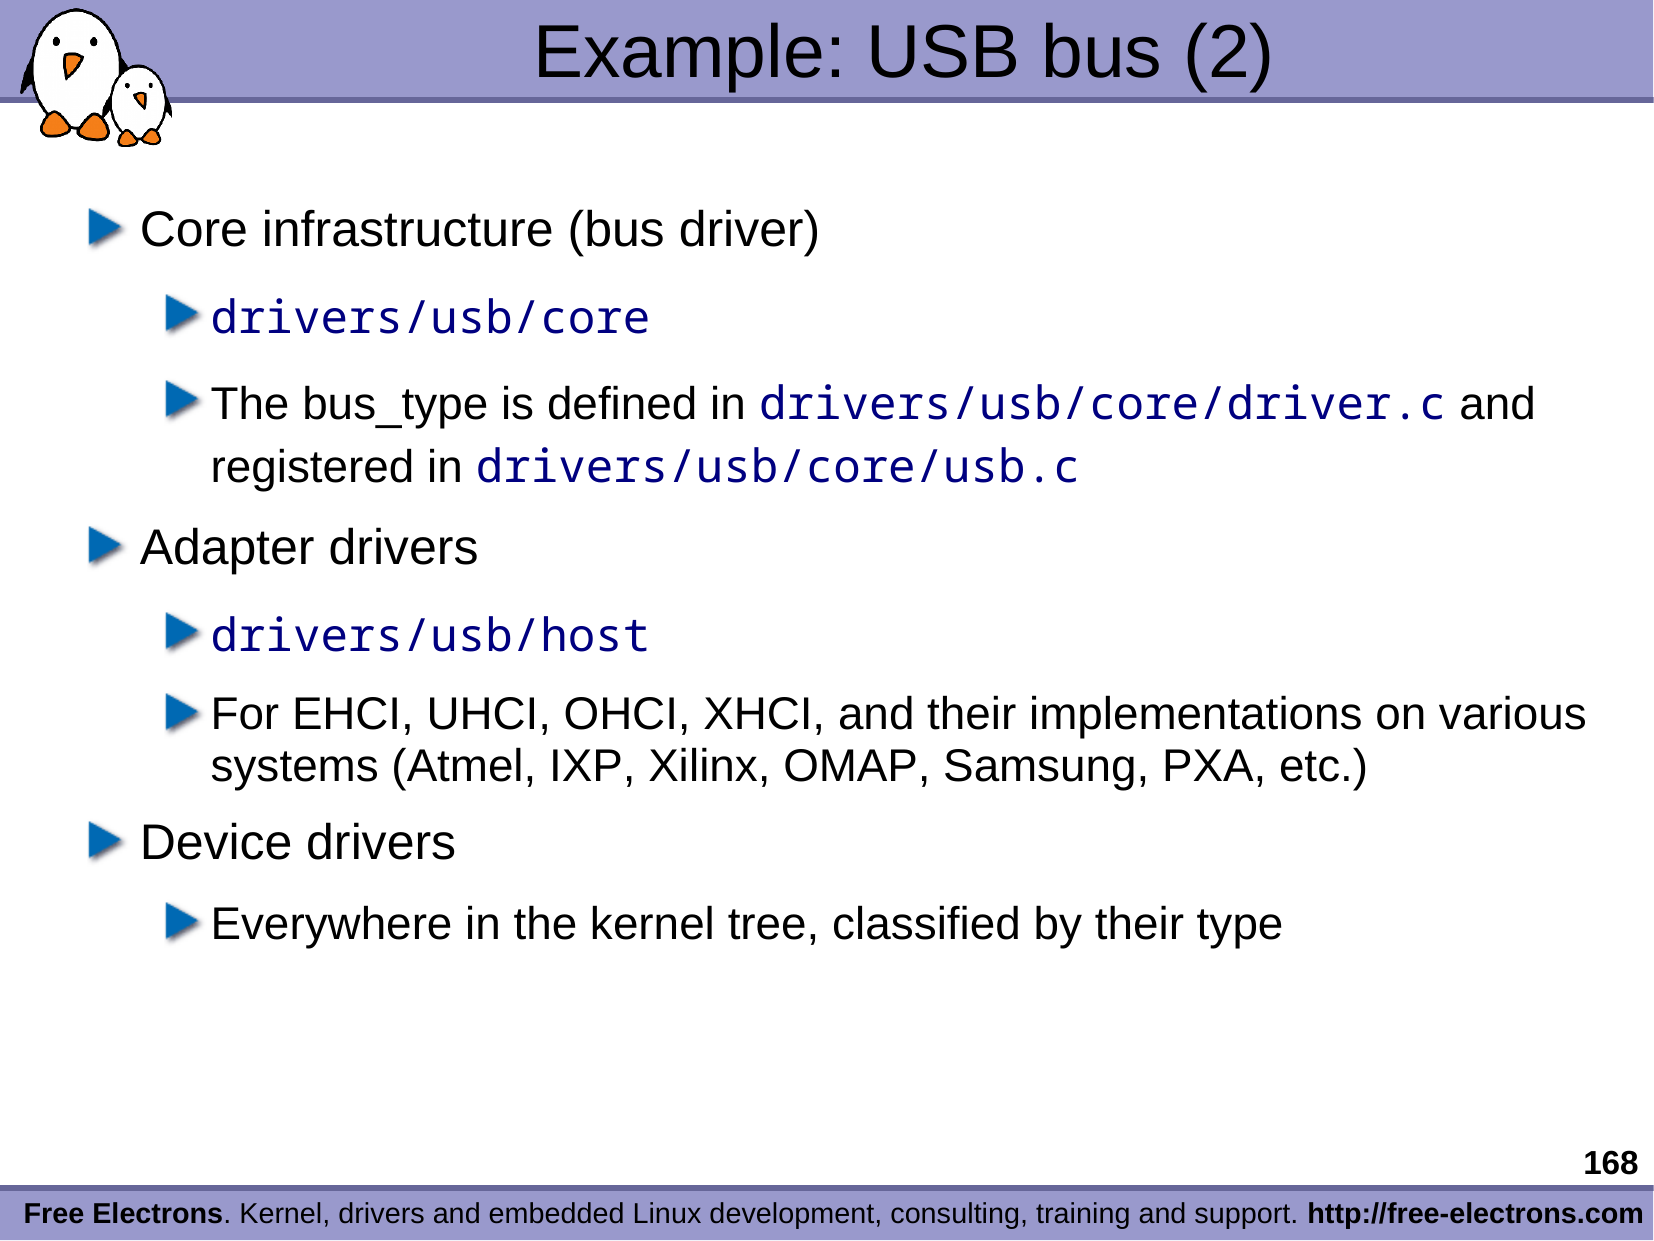

# Example: USB bus (2)
Core infrastructure (bus driver)
drivers/usb/core
The bus_type is defined in drivers/usb/core/driver.c and registered in drivers/usb/core/usb.c
Adapter drivers
drivers/usb/host
For EHCI, UHCI, OHCI, XHCI, and their implementations on various systems (Atmel, IXP, Xilinx, OMAP, Samsung, PXA, etc.)
Device drivers
Everywhere in the kernel tree, classified by their type